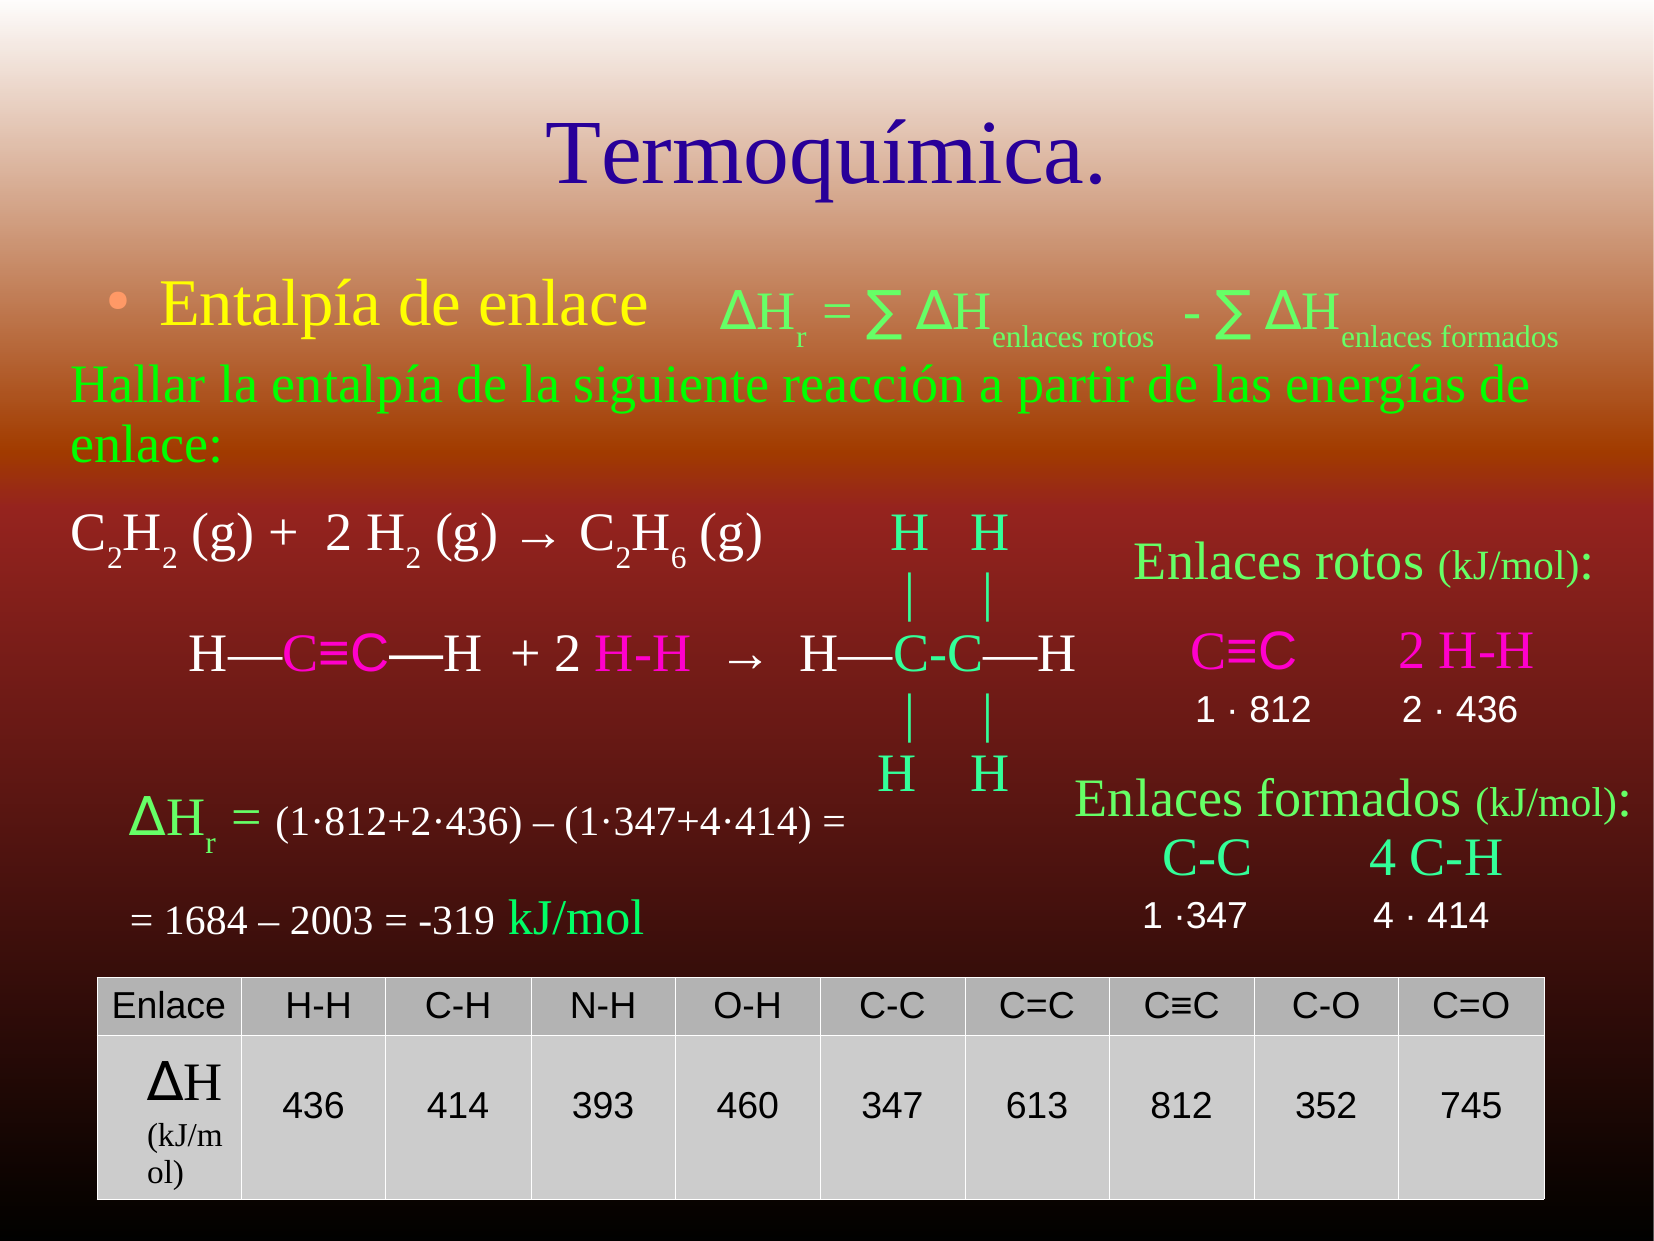

# Termoquímica.
Entalpía de enlace
∆Hr = ∑ ∆Henlaces rotos - ∑ ∆Henlaces formados
Hallar la entalpía de la siguiente reacción a partir de las energías de enlace:
C2H2 (g) + 2 H2 (g) → C2H6 (g)
 H H
 | |
H—C≡C—H + 2 H-H → H—C-C—H
 | |
 H H
Enlaces rotos (kJ/mol):
C≡C
2 H-H
1 · 812
2 · 436
Enlaces formados (kJ/mol):
C-C
4 C-H
1 ·347
4 · 414
∆Hr = (1·812+2·436) – (1·347+4·414) =
= 1684 – 2003 = -319 kJ/mol
| Enlace | H-H | C-H | N-H | O-H | C-C | C=C | C≡C | C-O | C=O |
| --- | --- | --- | --- | --- | --- | --- | --- | --- | --- |
| ∆H (kJ/mol) | 436 | 414 | 393 | 460 | 347 | 613 | 812 | 352 | 745 |